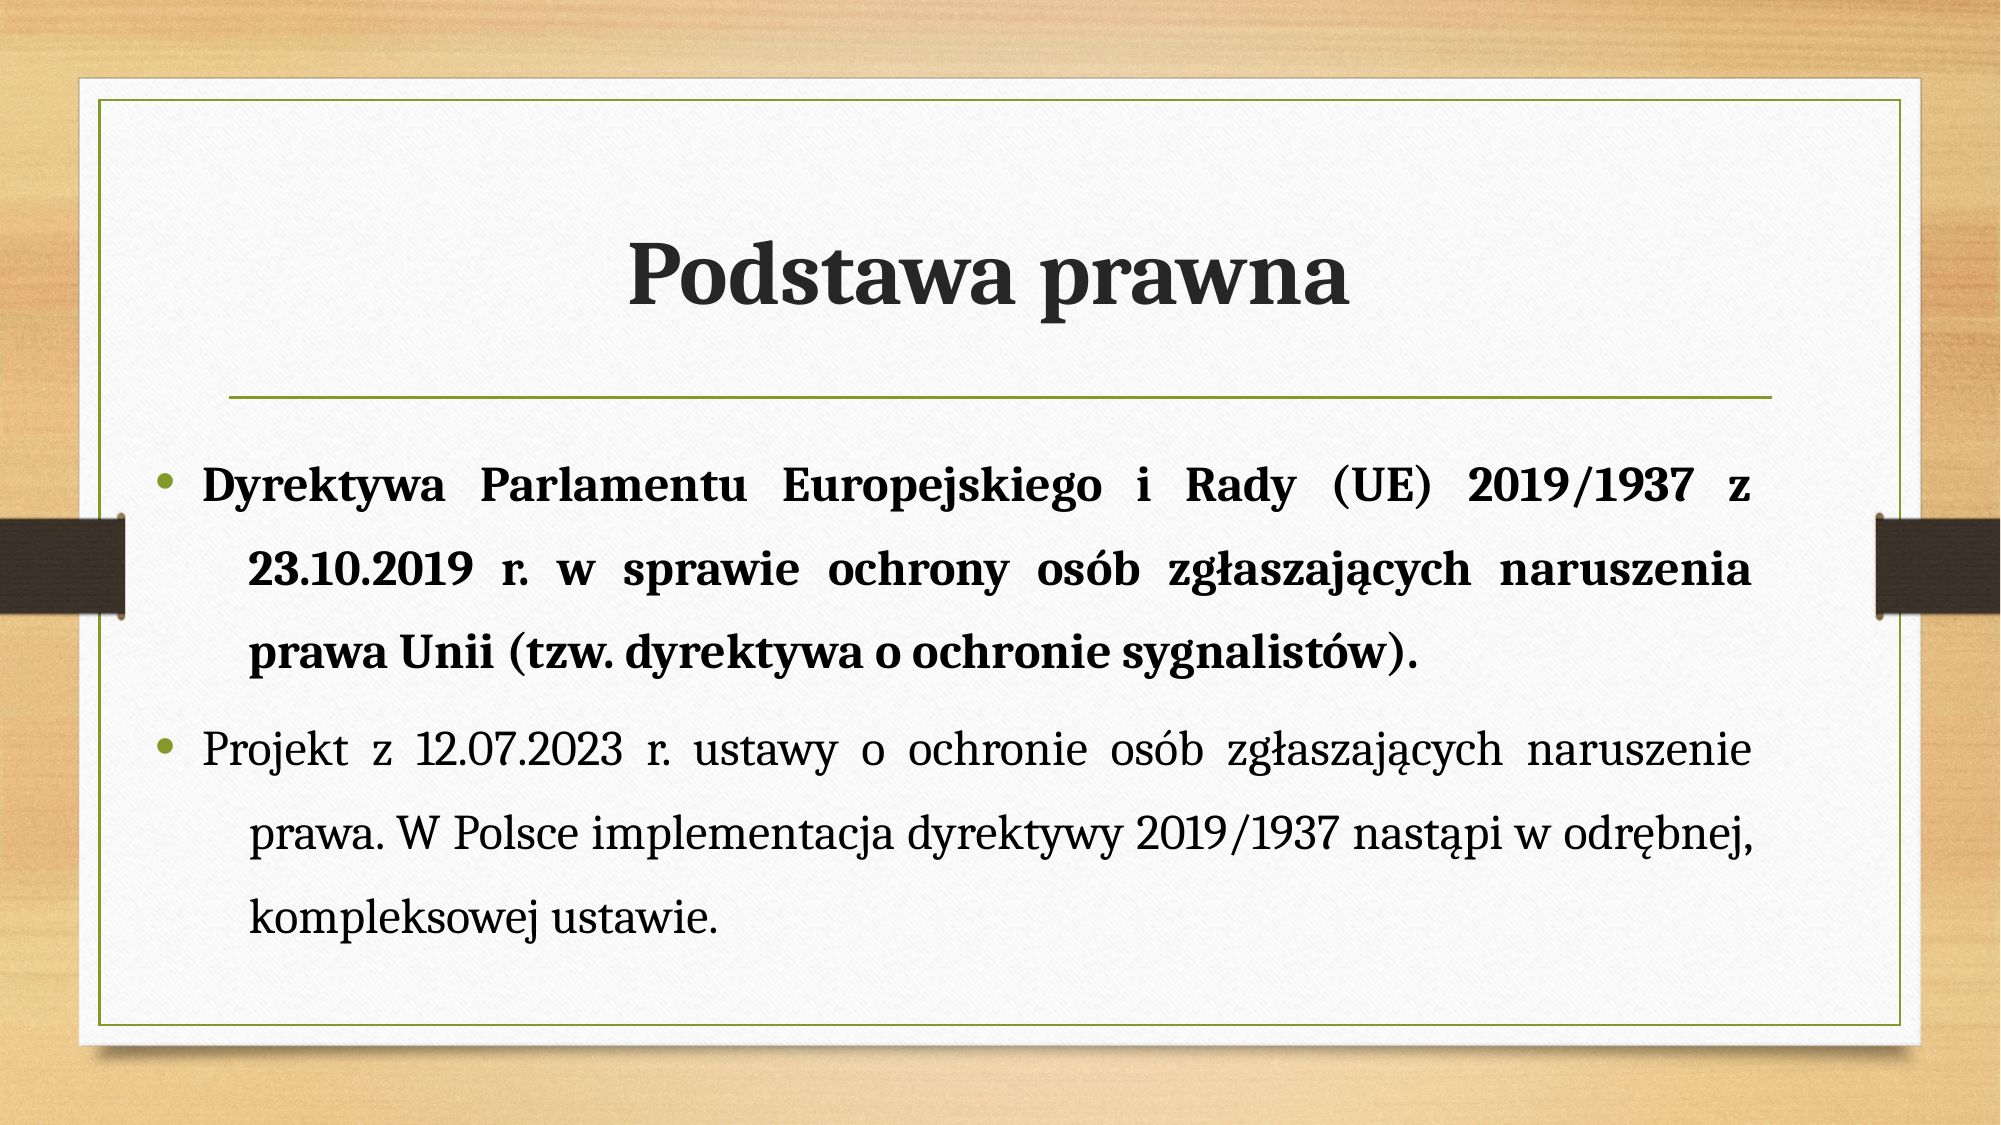

# Podstawa prawna
Dyrektywa Parlamentu Europejskiego i Rady (UE) 2019/1937 z 23.10.2019 r. w sprawie ochrony osób zgłaszających naruszenia prawa Unii (tzw. dyrektywa o ochronie sygnalistów).
Projekt z 12.07.2023 r. ustawy o ochronie osób zgłaszających naruszenie prawa. W Polsce implementacja dyrektywy 2019/1937 nastąpi w odrębnej, kompleksowej ustawie.